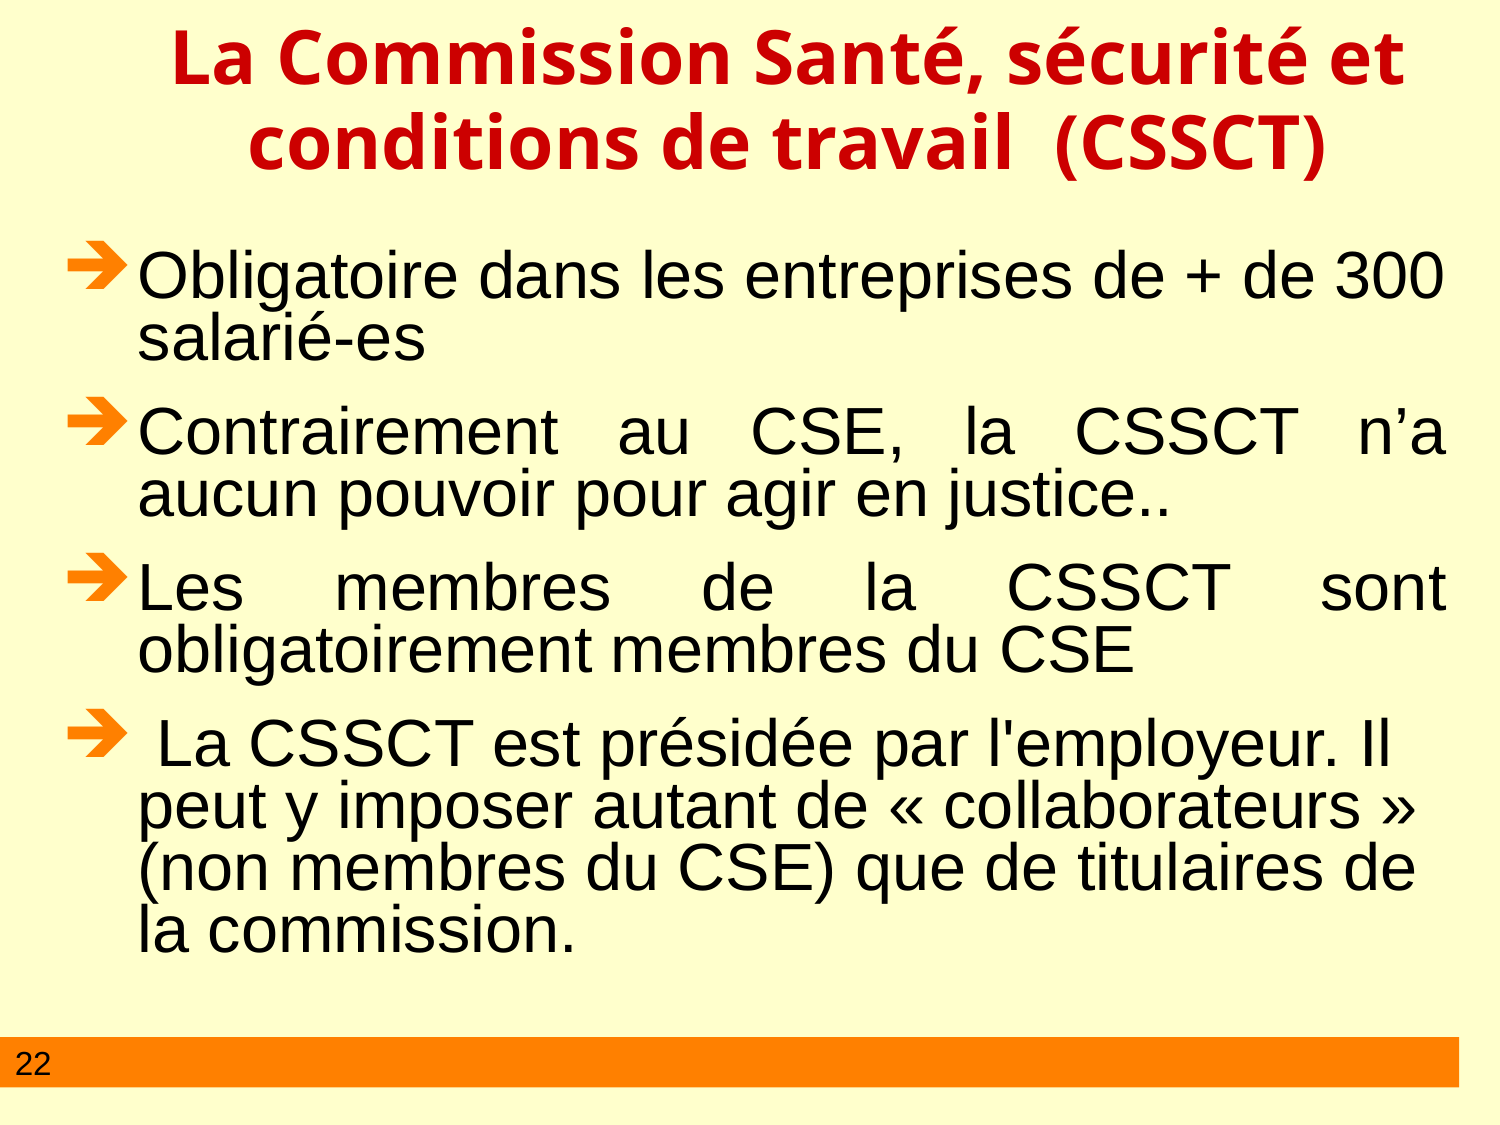

La Commission Santé, sécurité et conditions de travail (CSSCT)
# Obligatoire dans les entreprises de + de 300 salarié-es
Contrairement au CSE, la CSSCT n’a aucun pouvoir pour agir en justice..
Les membres de la CSSCT sont obligatoirement membres du CSE
 La CSSCT est présidée par l'employeur. Il peut y imposer autant de « collaborateurs » (non membres du CSE) que de titulaires de la commission.